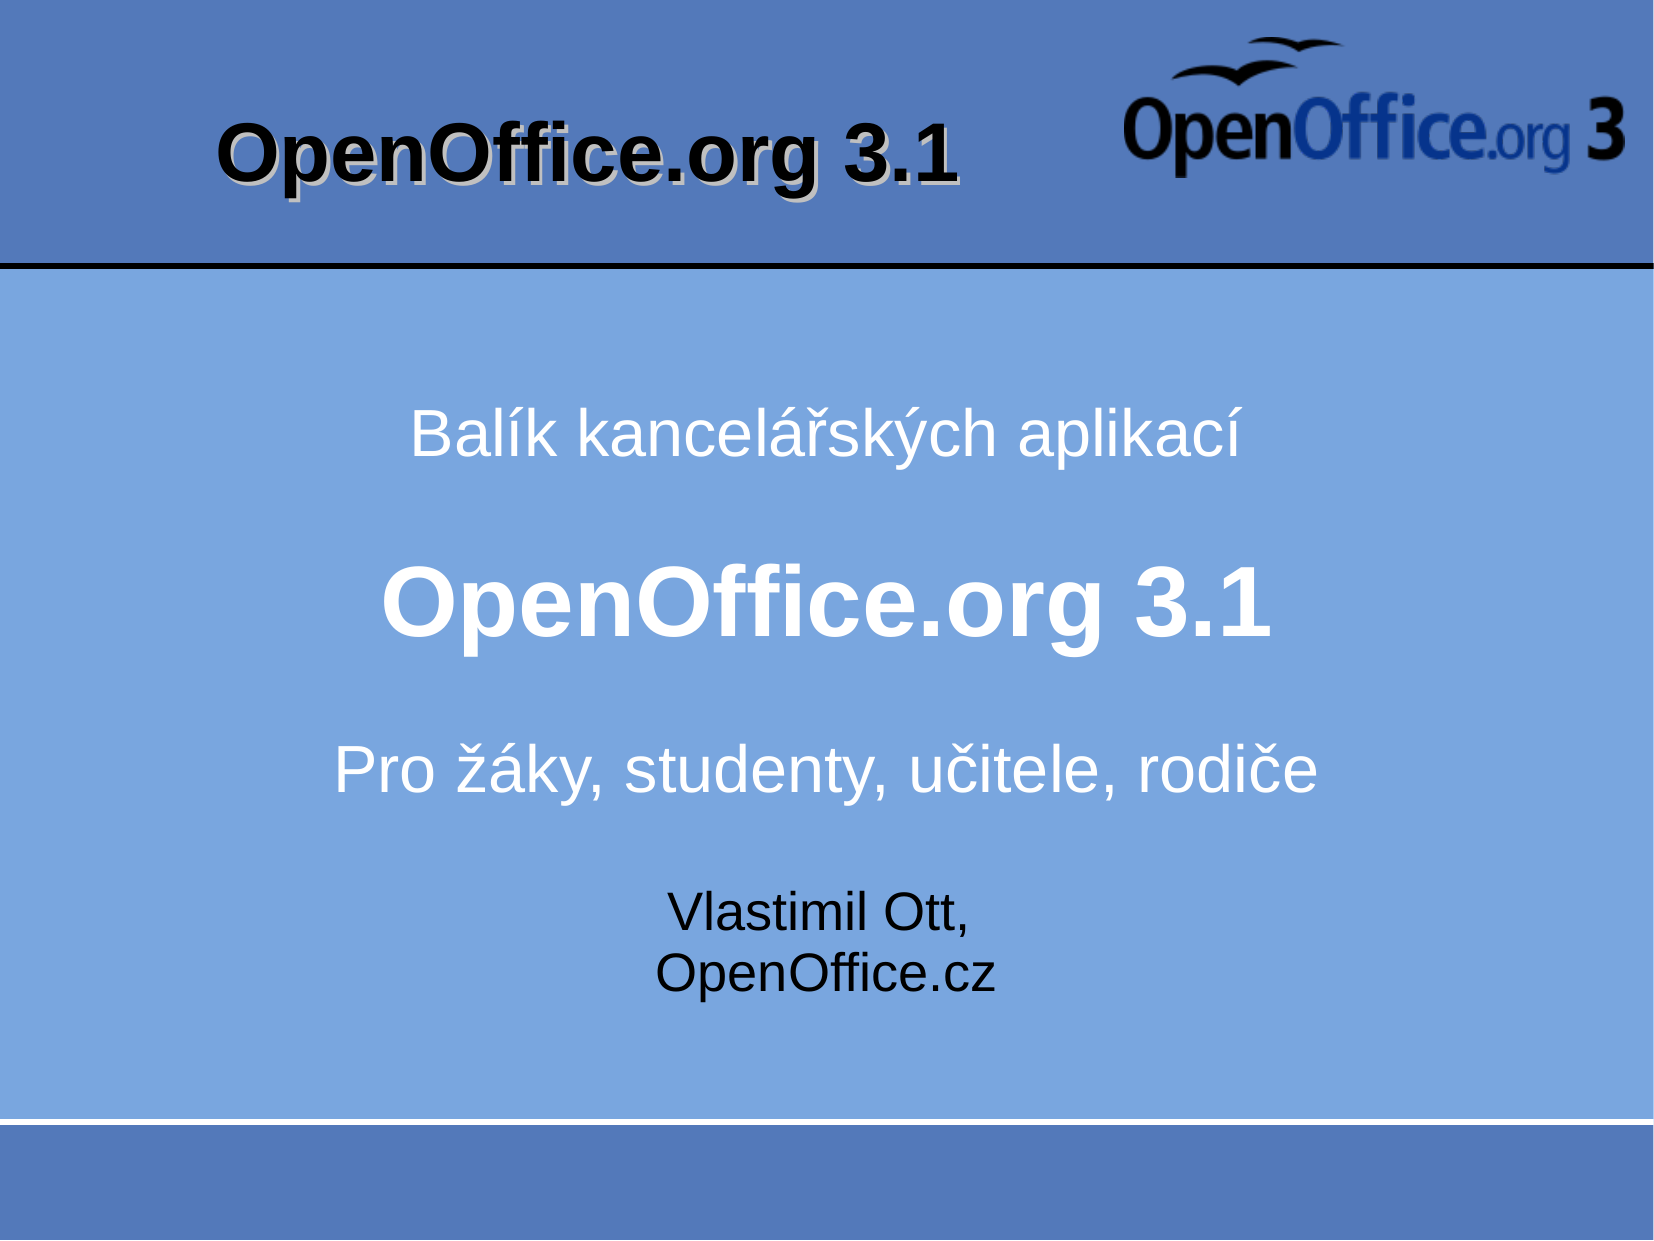

# OpenOffice.org 3.1
Balík kancelářských aplikací
OpenOffice.org 3.1
Pro žáky, studenty, učitele, rodiče
Vlastimil Ott,
OpenOffice.cz